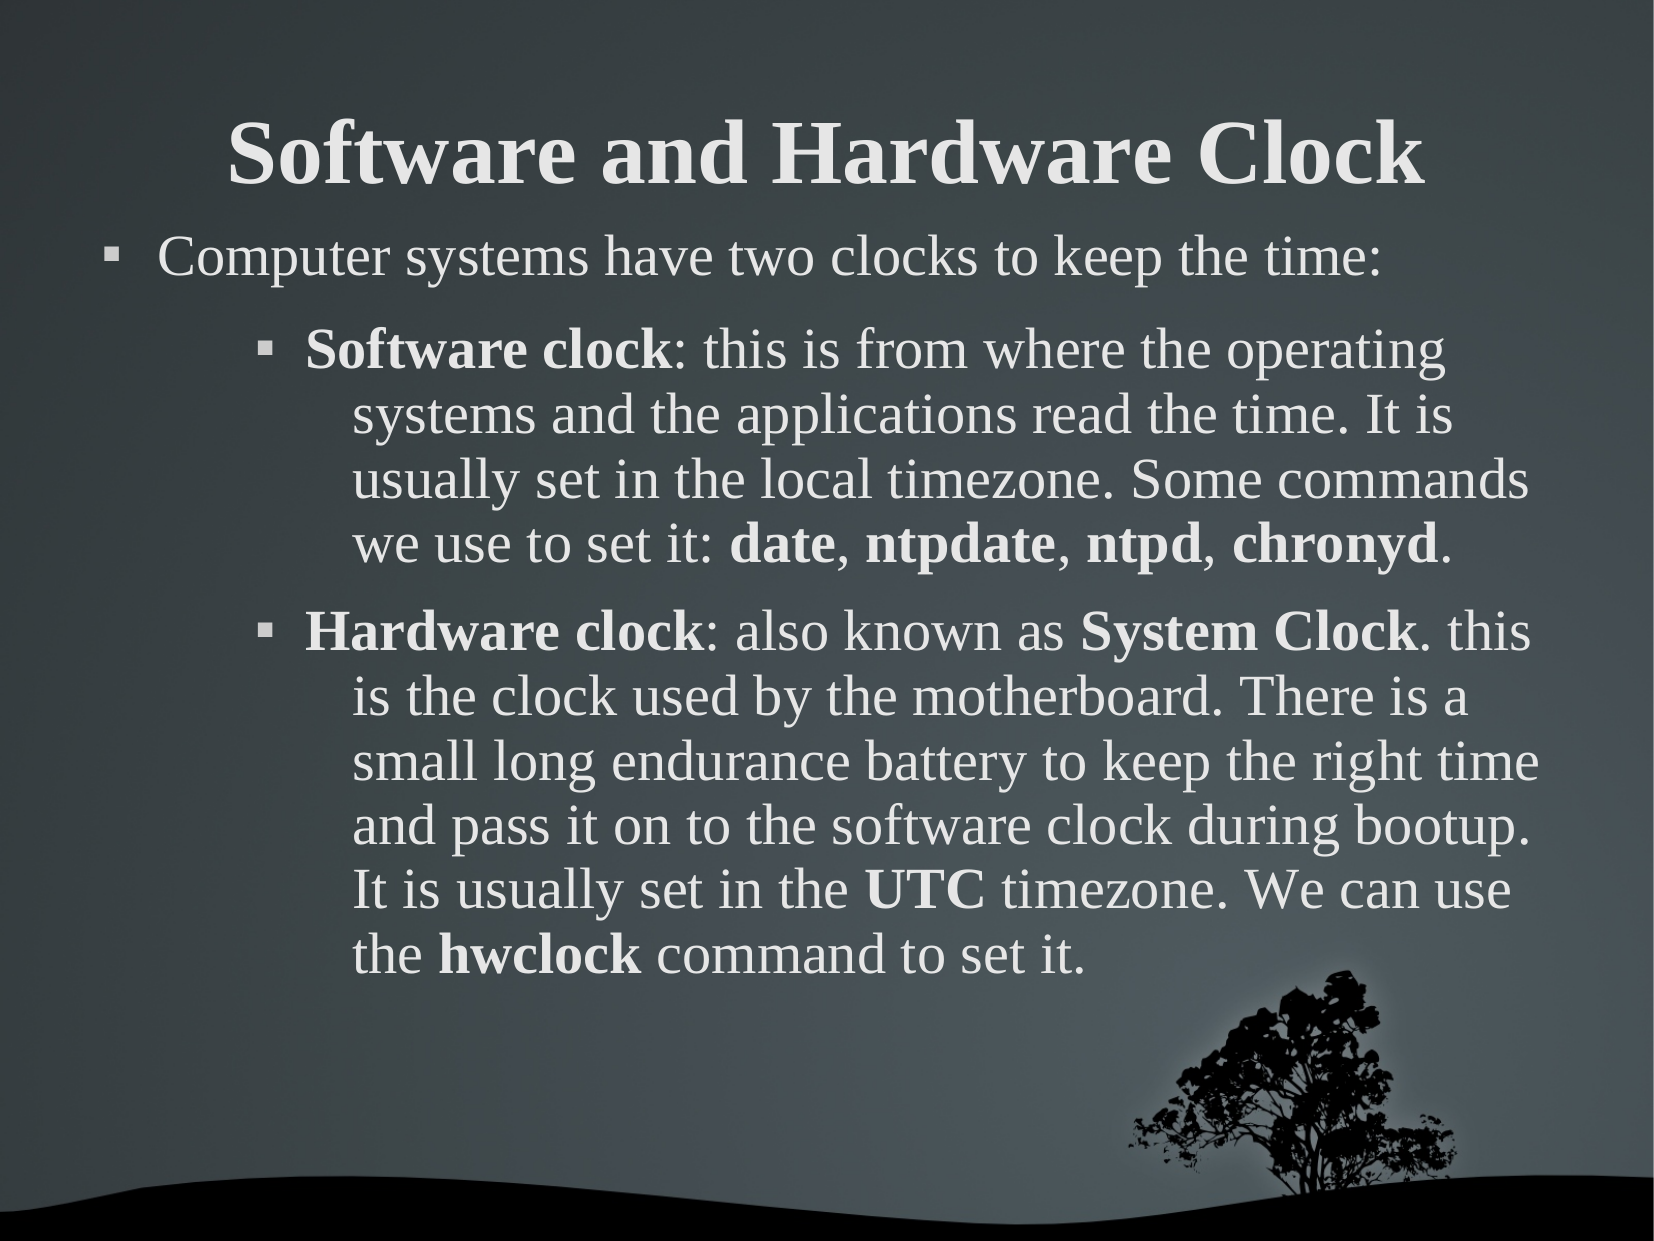

# Software and Hardware Clock
Computer systems have two clocks to keep the time:
Software clock: this is from where the operating systems and the applications read the time. It is usually set in the local timezone. Some commands we use to set it: date, ntpdate, ntpd, chronyd.
Hardware clock: also known as System Clock. this is the clock used by the motherboard. There is a small long endurance battery to keep the right time and pass it on to the software clock during bootup. It is usually set in the UTC timezone. We can use the hwclock command to set it.